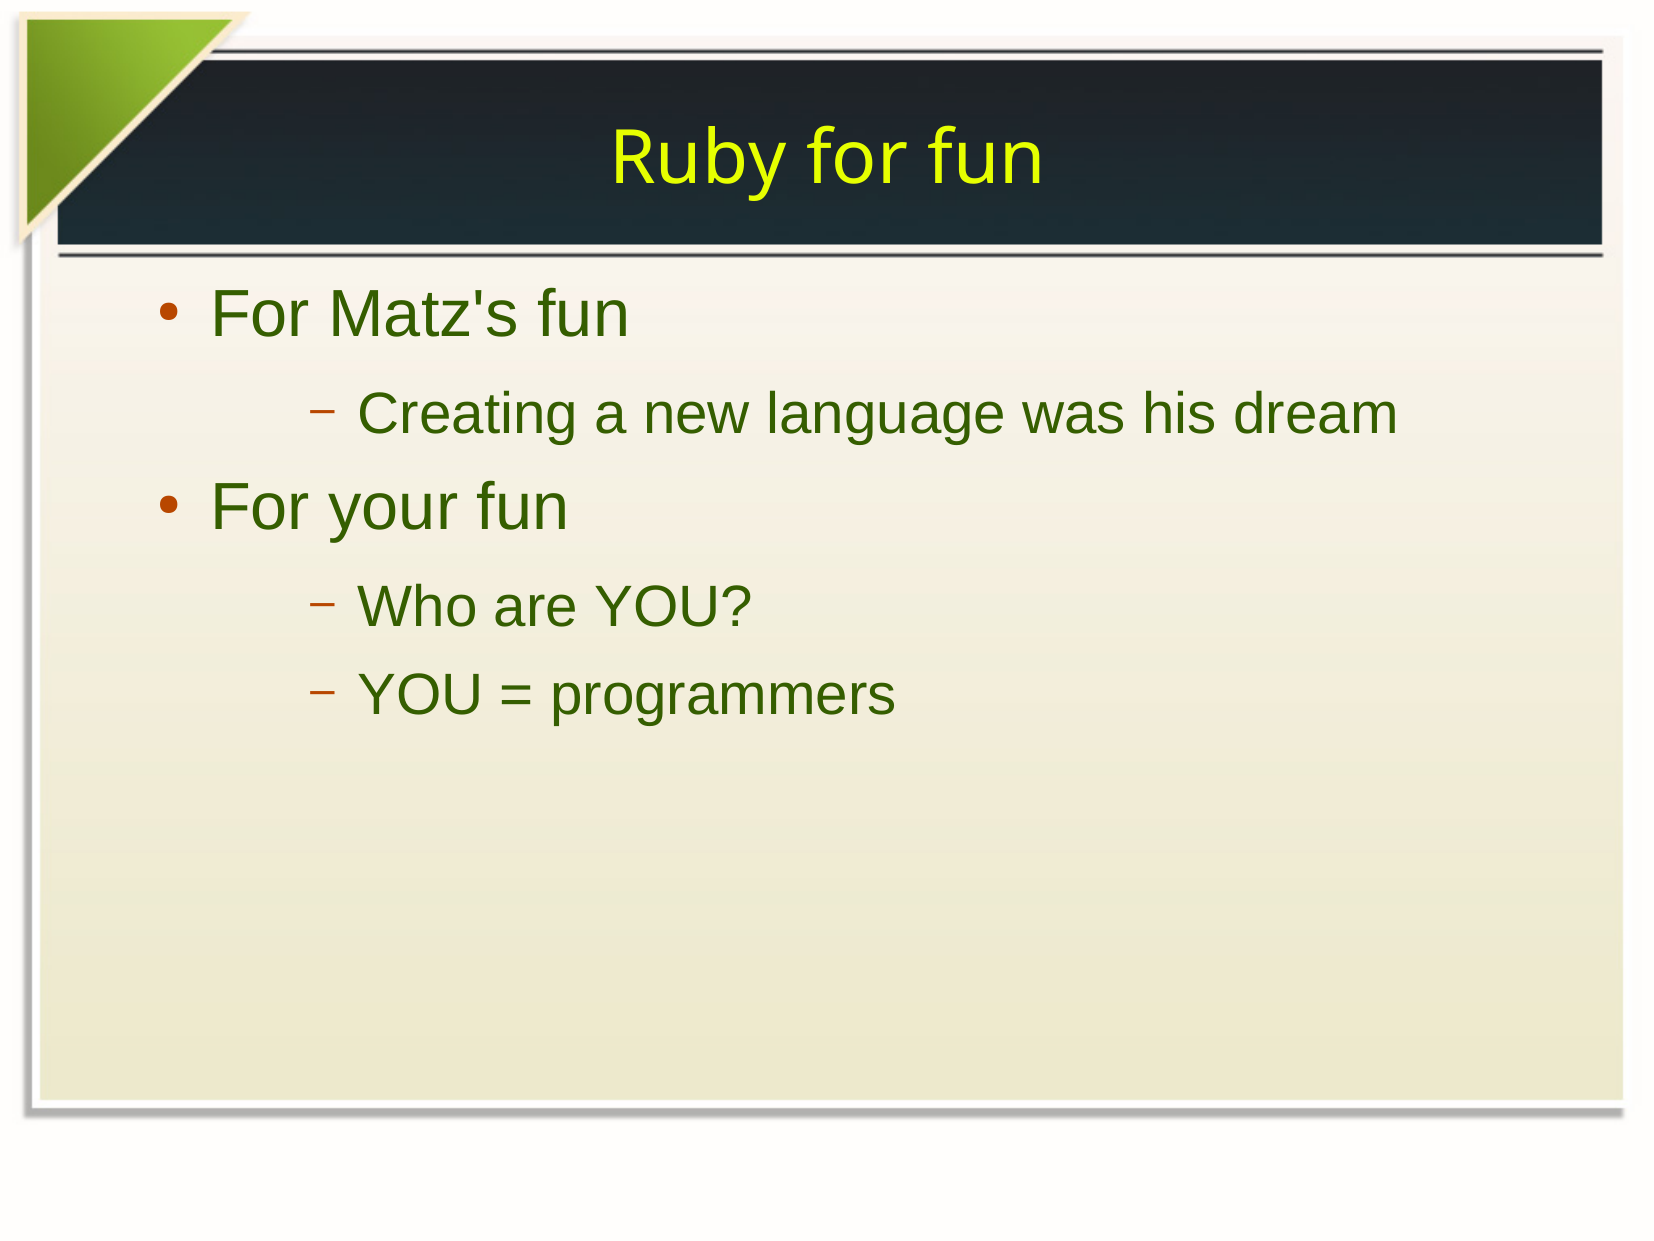

# Ruby for fun
For Matz's fun
Creating a new language was his dream
For your fun
Who are YOU?
YOU = programmers